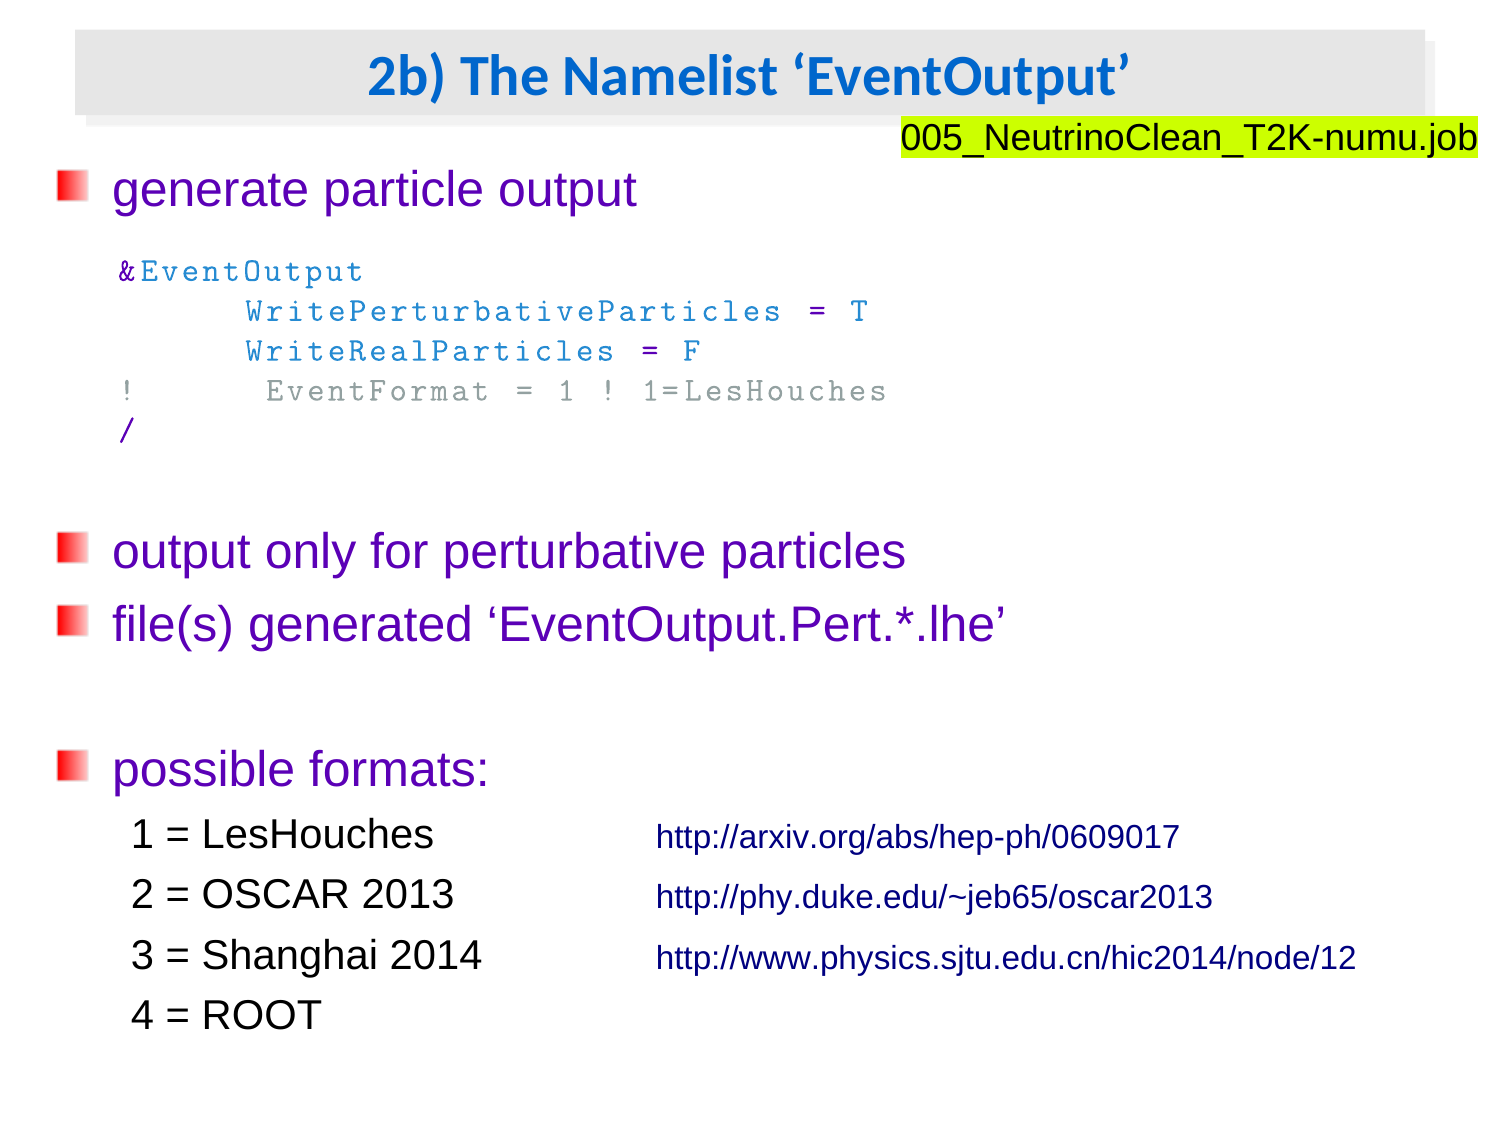

# 2b) The Namelist ‘EventOutput’
005_NeutrinoClean_T2K-numu.job
generate particle output
output only for perturbative particles
file(s) generated ‘EventOutput.Pert.*.lhe’
possible formats:
LesHouches		http://arxiv.org/abs/hep-ph/0609017
OSCAR 2013		http://phy.duke.edu/~jeb65/oscar2013
Shanghai 2014		http://www.physics.sjtu.edu.cn/hic2014/node/12
ROOT